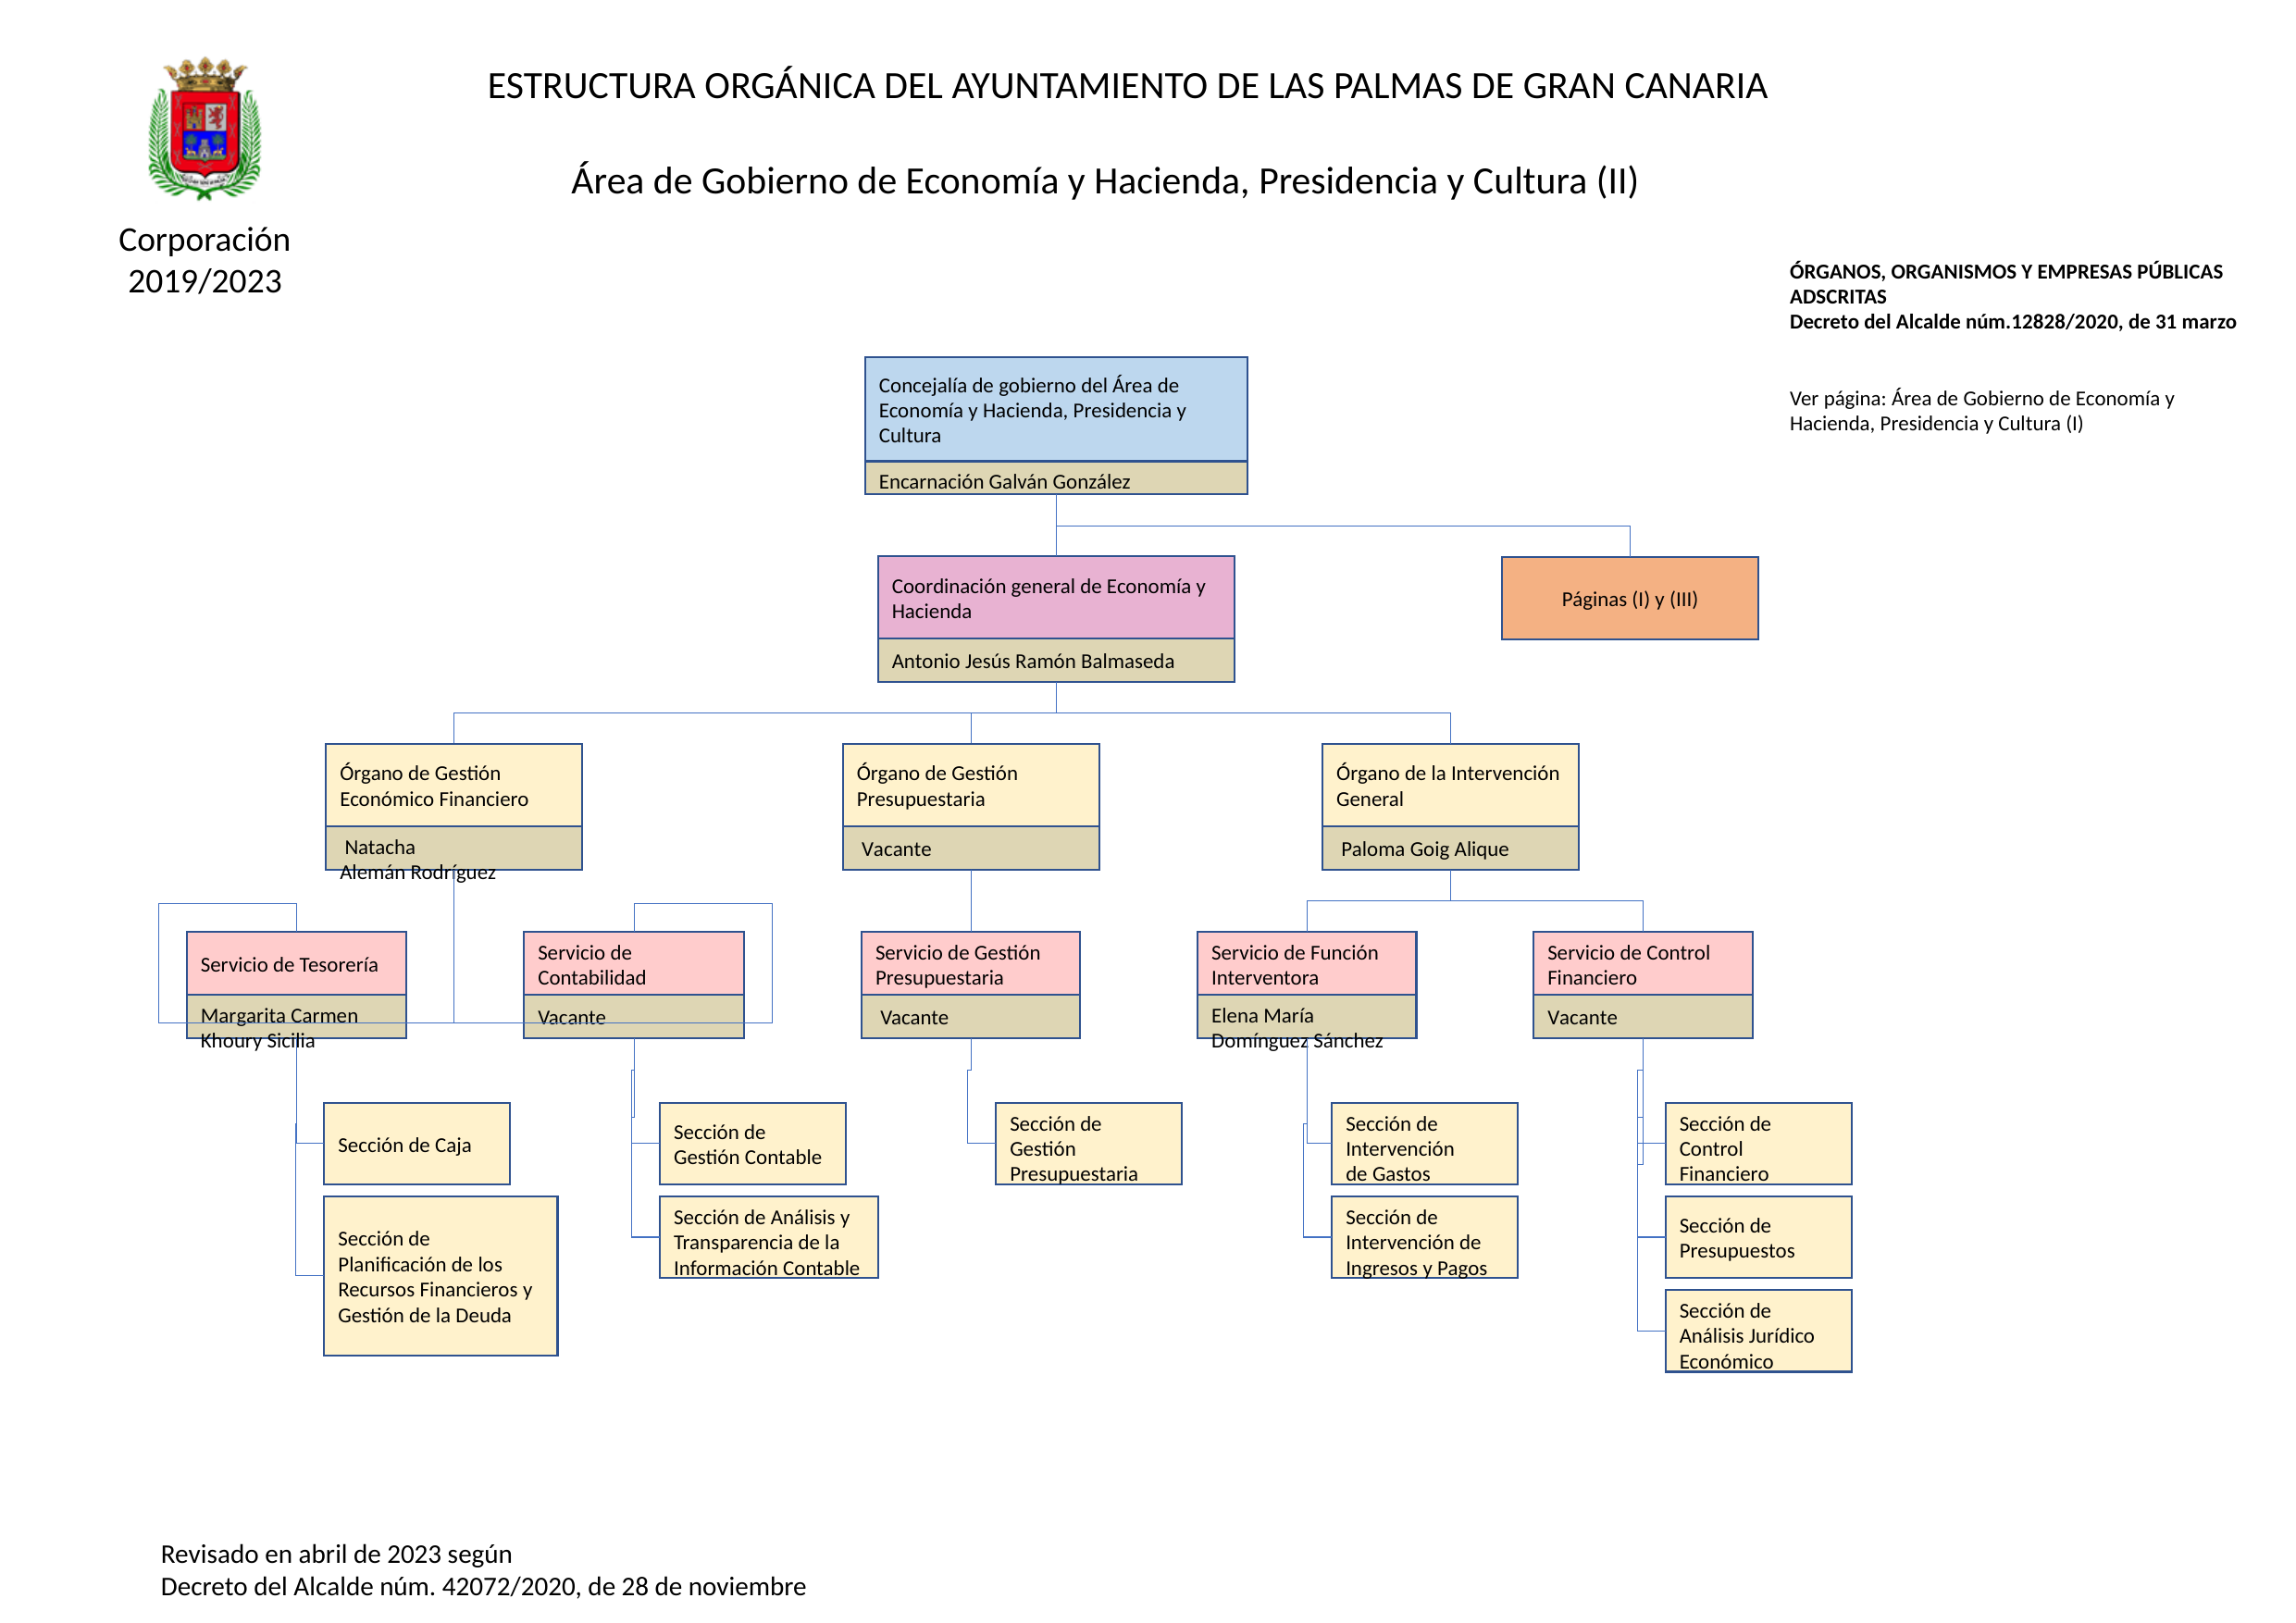

ESTRUCTURA ORGÁNICA DEL AYUNTAMIENTO DE LAS PALMAS DE GRAN CANARIA
Área de Gobierno de Economía y Hacienda, Presidencia y Cultura (II)
Corporación
2019/2023
ÓRGANOS, ORGANISMOS Y EMPRESAS PÚBLICAS ADSCRITAS
Decreto del Alcalde núm.12828/2020, de 31 marzo
Ver página: Área de Gobierno de Economía y Hacienda, Presidencia y Cultura (I)
Concejalía de gobierno del Área de Urbanismo, Edificación y Sostenibilidad Ambiental
Javier Erasmo Doreste Zamora
Concejalía de gobierno del Área de Economía y Hacienda, Presidencia y Cultura
Encarnación Galván González
Coordinación general de Economía y Hacienda
Antonio Jesús Ramón Balmaseda
Páginas (I) y (III)
Órgano de Gestión Económico Financiero
 Natacha
Alemán Rodríguez
Órgano de Gestión Presupuestaria
 Vacante
Órgano de la Intervención General
 Paloma Goig Alique
Servicio de Tesorería
Margarita Carmen Khoury Sicilia
Servicio de Contabilidad
Vacante
Servicio de Gestión Presupuestaria
 Vacante
Servicio de Función Interventora
Elena María Domínguez Sánchez
Servicio de Control Financiero
Vacante
Sección de Caja
Sección de Gestión Contable
Sección de Gestión
Presupuestaria
Sección de Intervención
de Gastos
Sección de Control
Financiero
Sección de Planificación de los Recursos Financieros y Gestión de la Deuda
Sección de Análisis y Transparencia de la Información Contable
Sección de Intervención de Ingresos y Pagos
Sección de Presupuestos
Sección de Análisis Jurídico
Económico
Revisado en abril de 2023 según
Decreto del Alcalde núm. 42072/2020, de 28 de noviembre